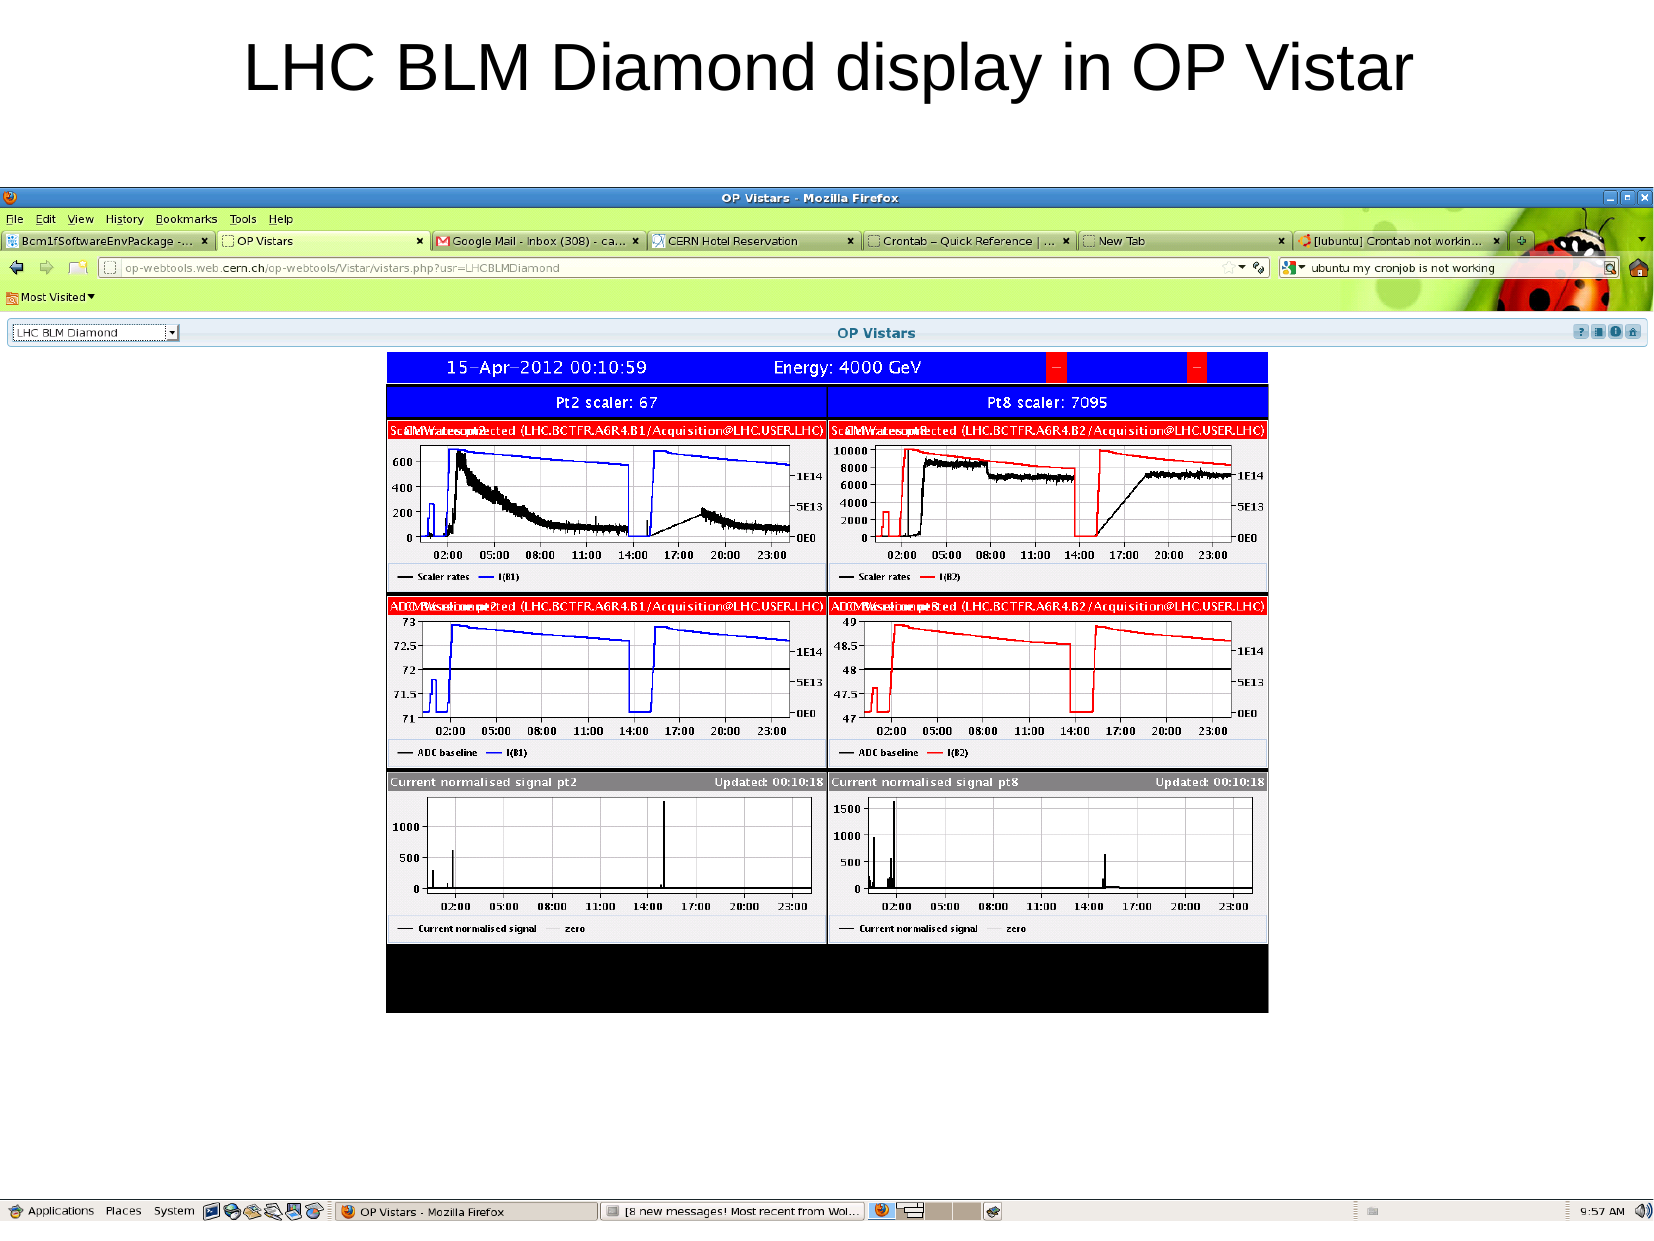

# LHC BLM Diamond display in OP Vistar